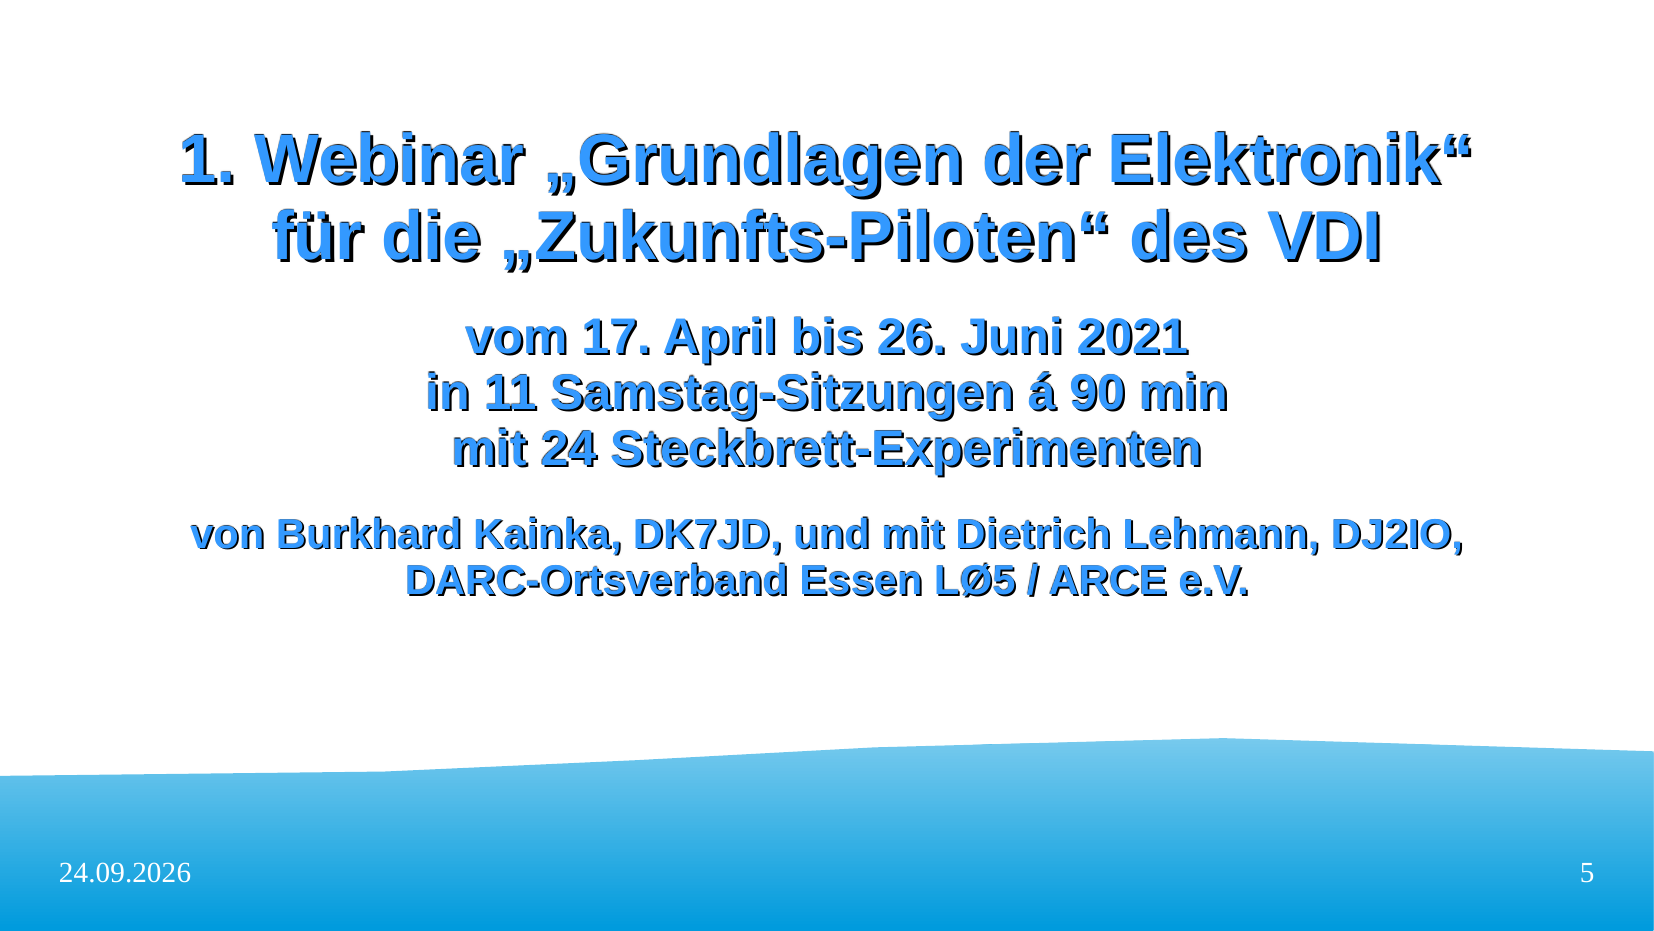

# 1. Webinar „Grundlagen der Elektronik“ für die „Zukunfts-Piloten“ des VDI vom 17. April bis 26. Juni 2021 in 11 Samstag-Sitzungen á 90 min mit 24 Steckbrett-Experimenten von Burkhard Kainka, DK7JD, und mit Dietrich Lehmann, DJ2IO, DARC-Ortsverband Essen LØ5 / ARCE e.V.